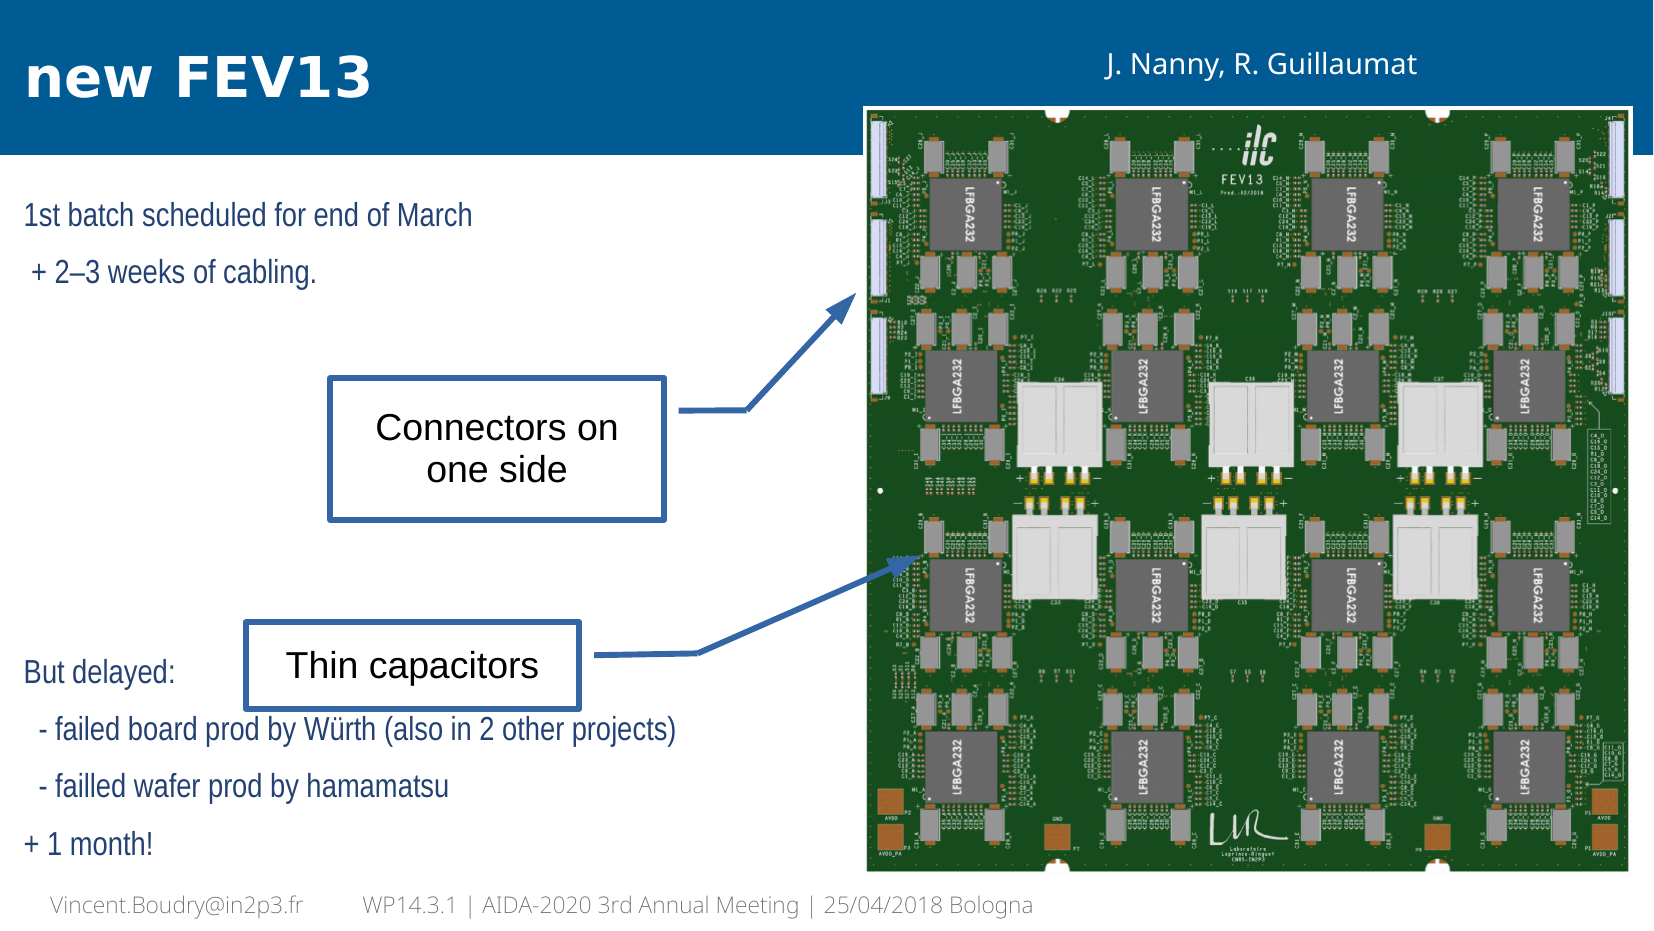

# new FEV13
J. Nanny, R. Guillaumat
1st batch scheduled for end of March
 + 2–3 weeks of cabling.
But delayed:
 - failed board prod by Würth (also in 2 other projects)
 - failled wafer prod by hamamatsu
+ 1 month!
Connectors on
one side
Thin capacitors
Vincent.Boudry@in2p3.fr
 WP14.3.1 | AIDA-2020 3rd Annual Meeting | 25/04/2018 Bologna